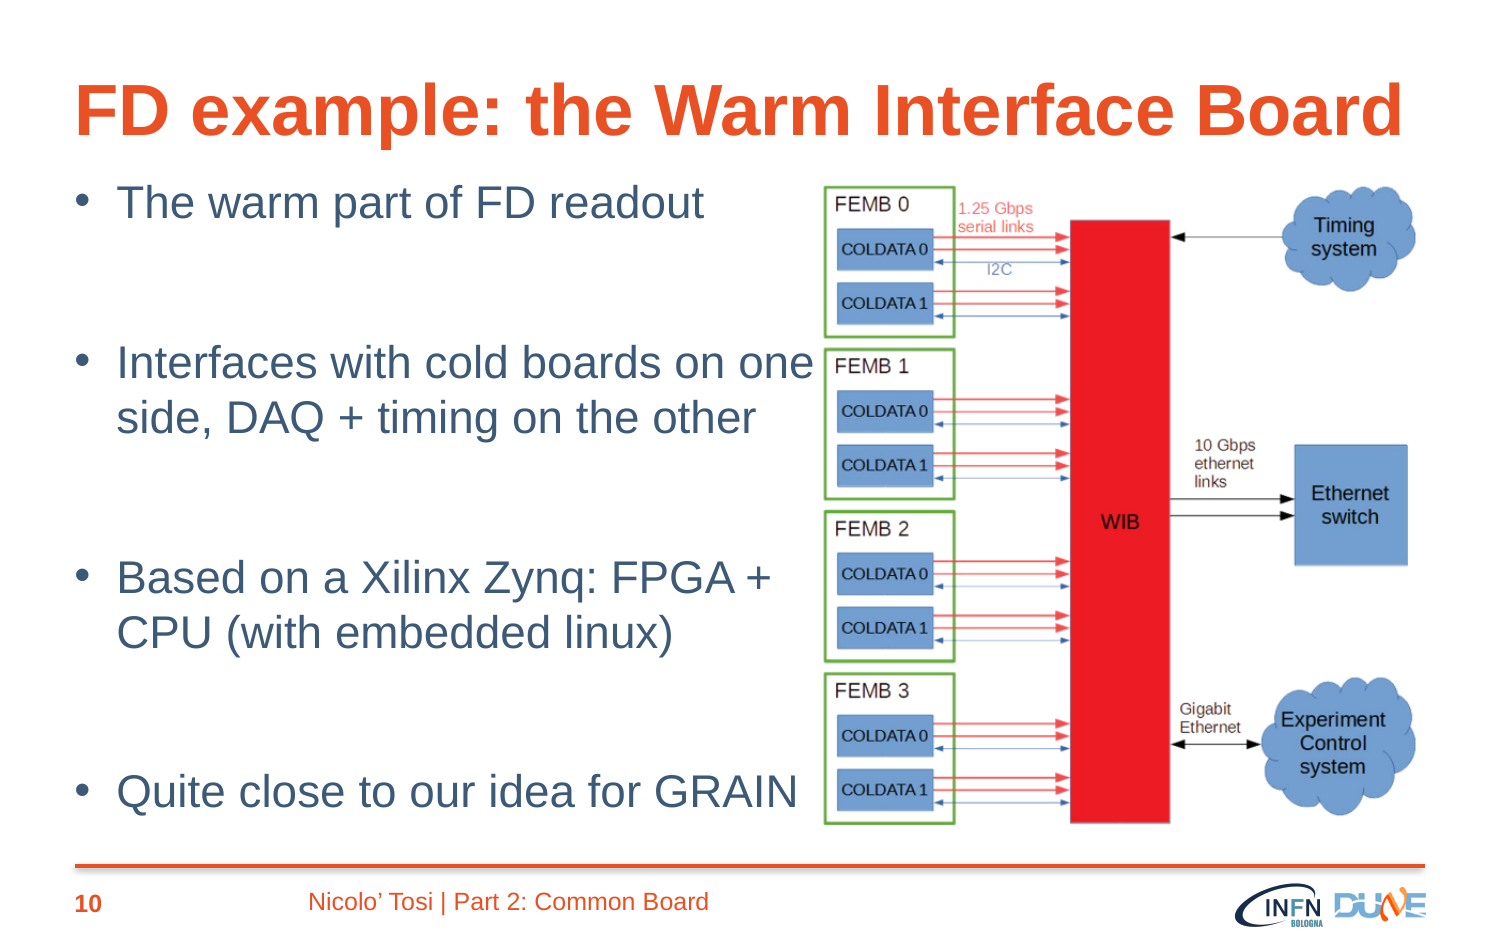

# FD example: the Warm Interface Board
The warm part of FD readout
Interfaces with cold boards on one side, DAQ + timing on the other
Based on a Xilinx Zynq: FPGA + CPU (with embedded linux)
Quite close to our idea for GRAIN
Nicolo’ Tosi | Part 2: Common Board